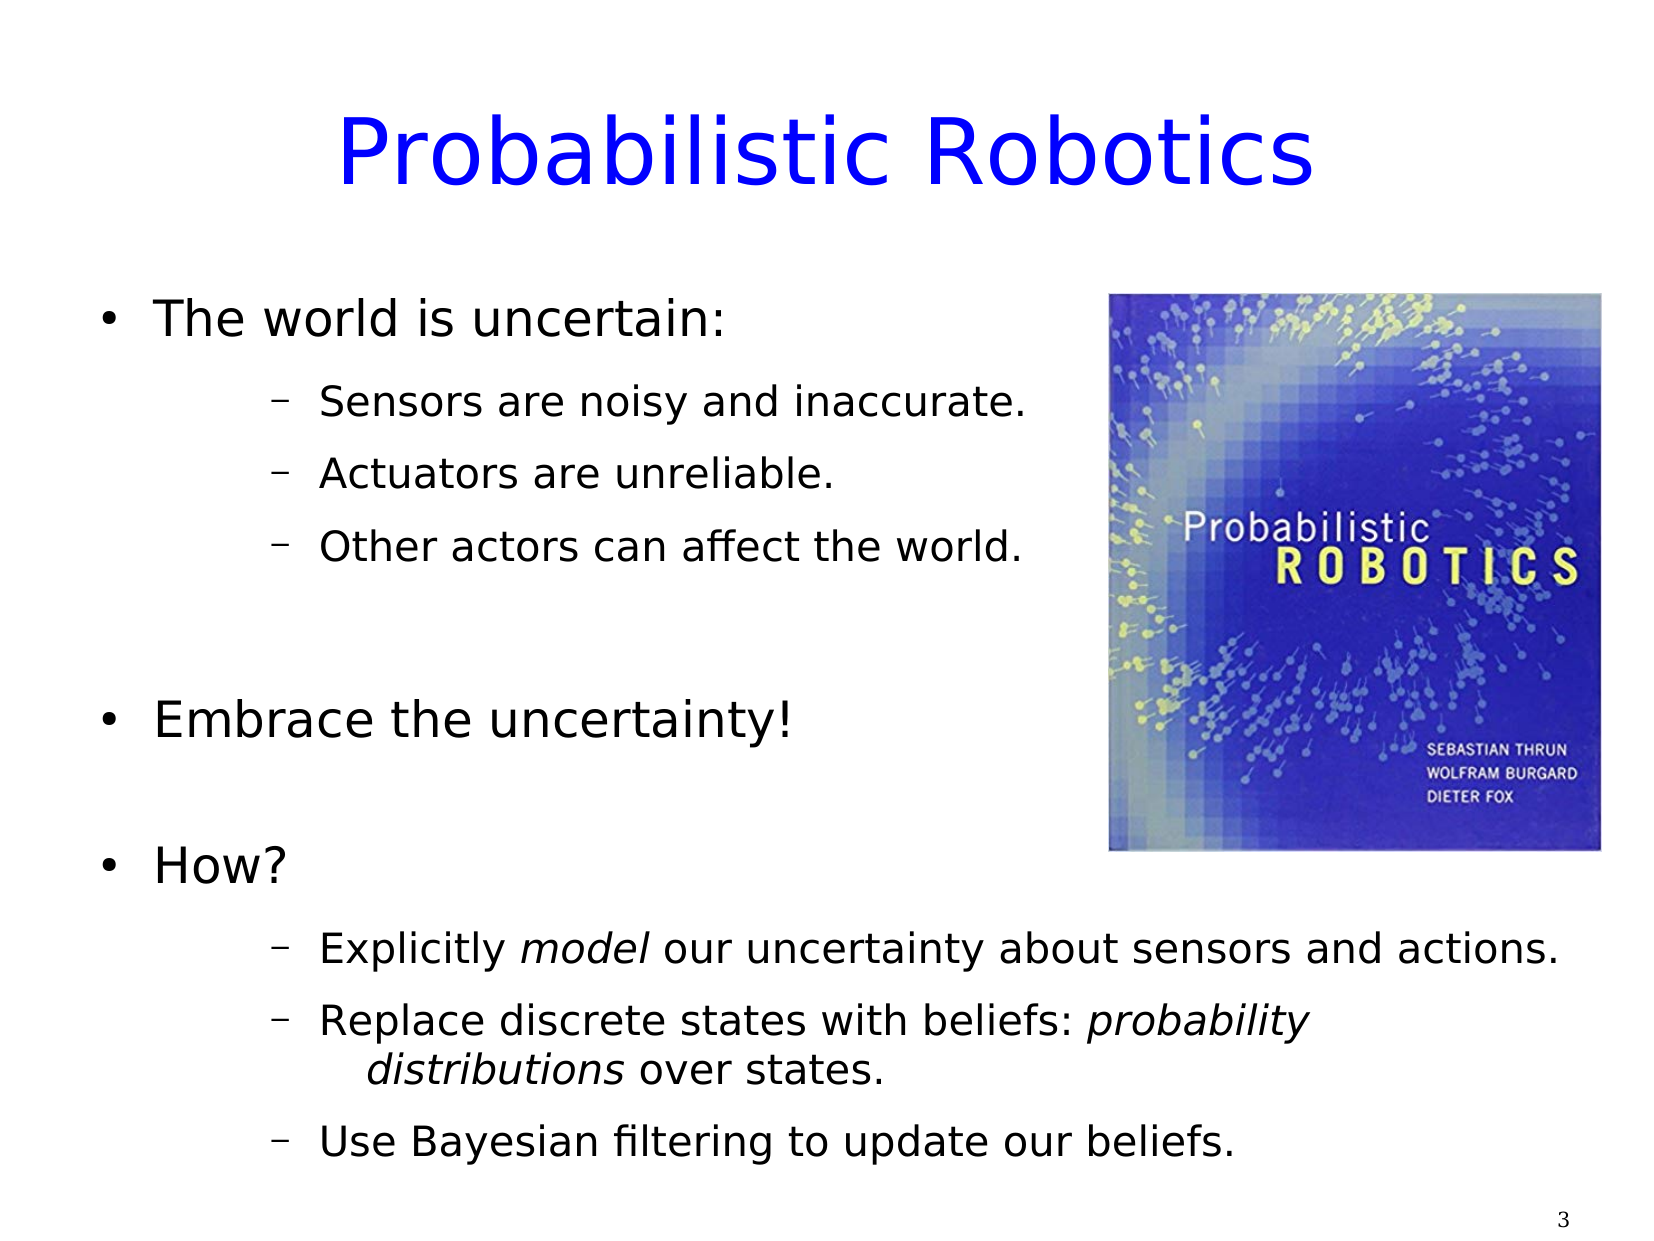

# Probabilistic Robotics
The world is uncertain:
Sensors are noisy and inaccurate.
Actuators are unreliable.
Other actors can affect the world.
Embrace the uncertainty!
How?
Explicitly model our uncertainty about sensors and actions.
Replace discrete states with beliefs: probability distributions over states.
Use Bayesian filtering to update our beliefs.
3